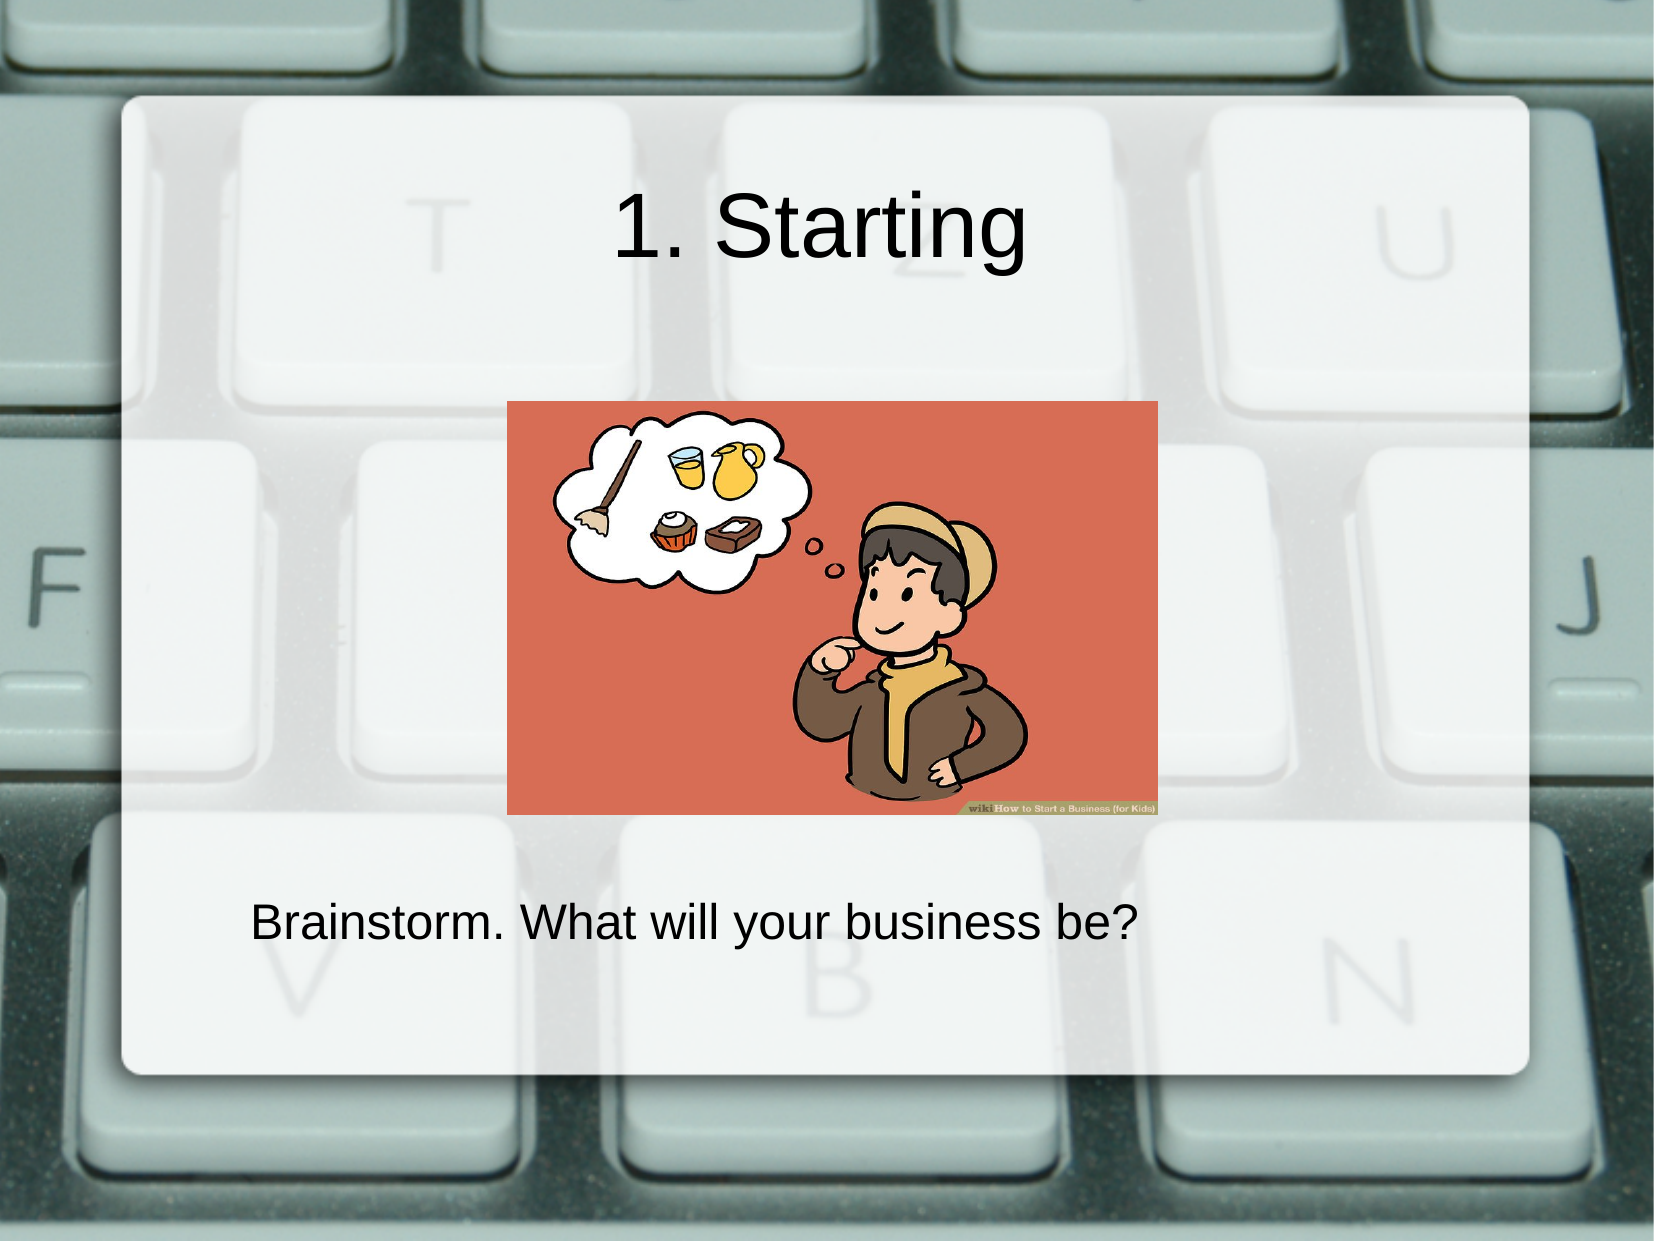

# 1. Starting
 Brainstorm. What will your business be?